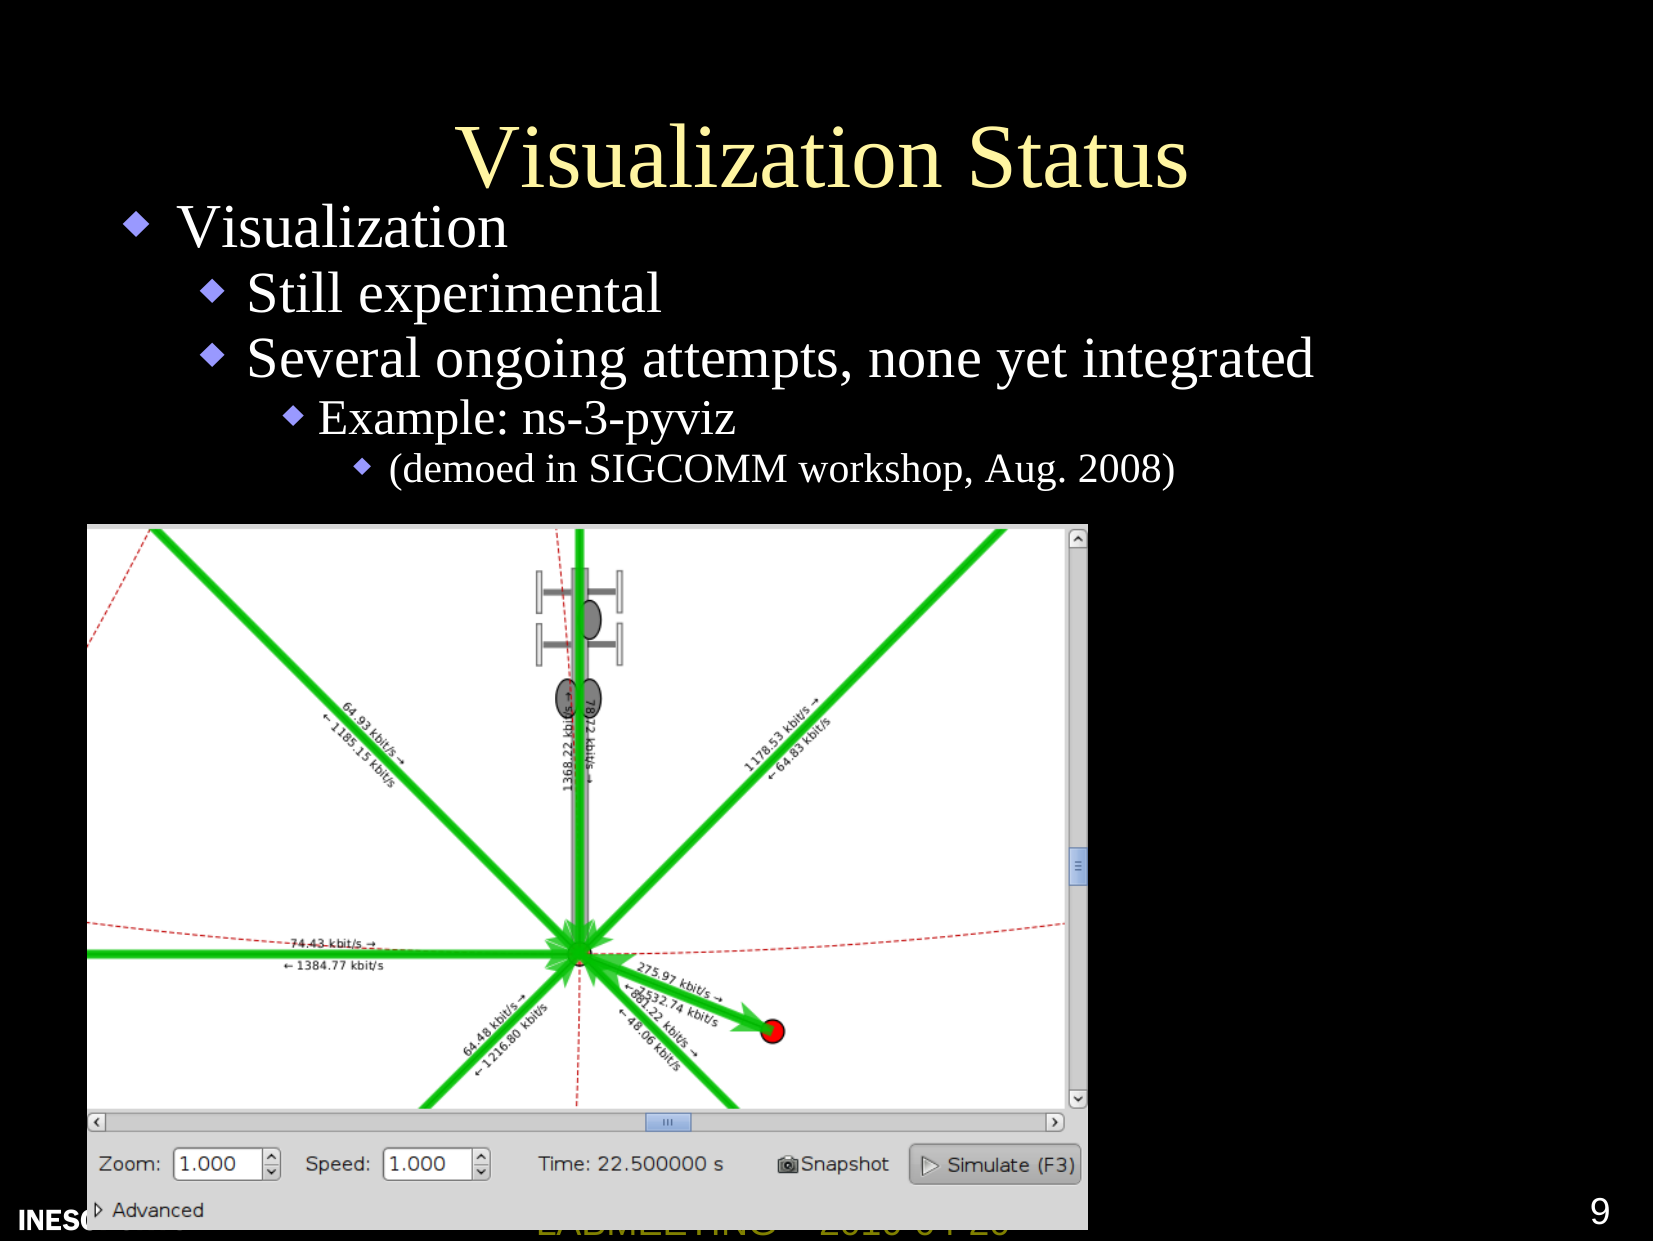

# Visualization Status
Visualization
Still experimental
Several ongoing attempts, none yet integrated
Example: ns-3-pyviz
(demoed in SIGCOMM workshop, Aug. 2008)